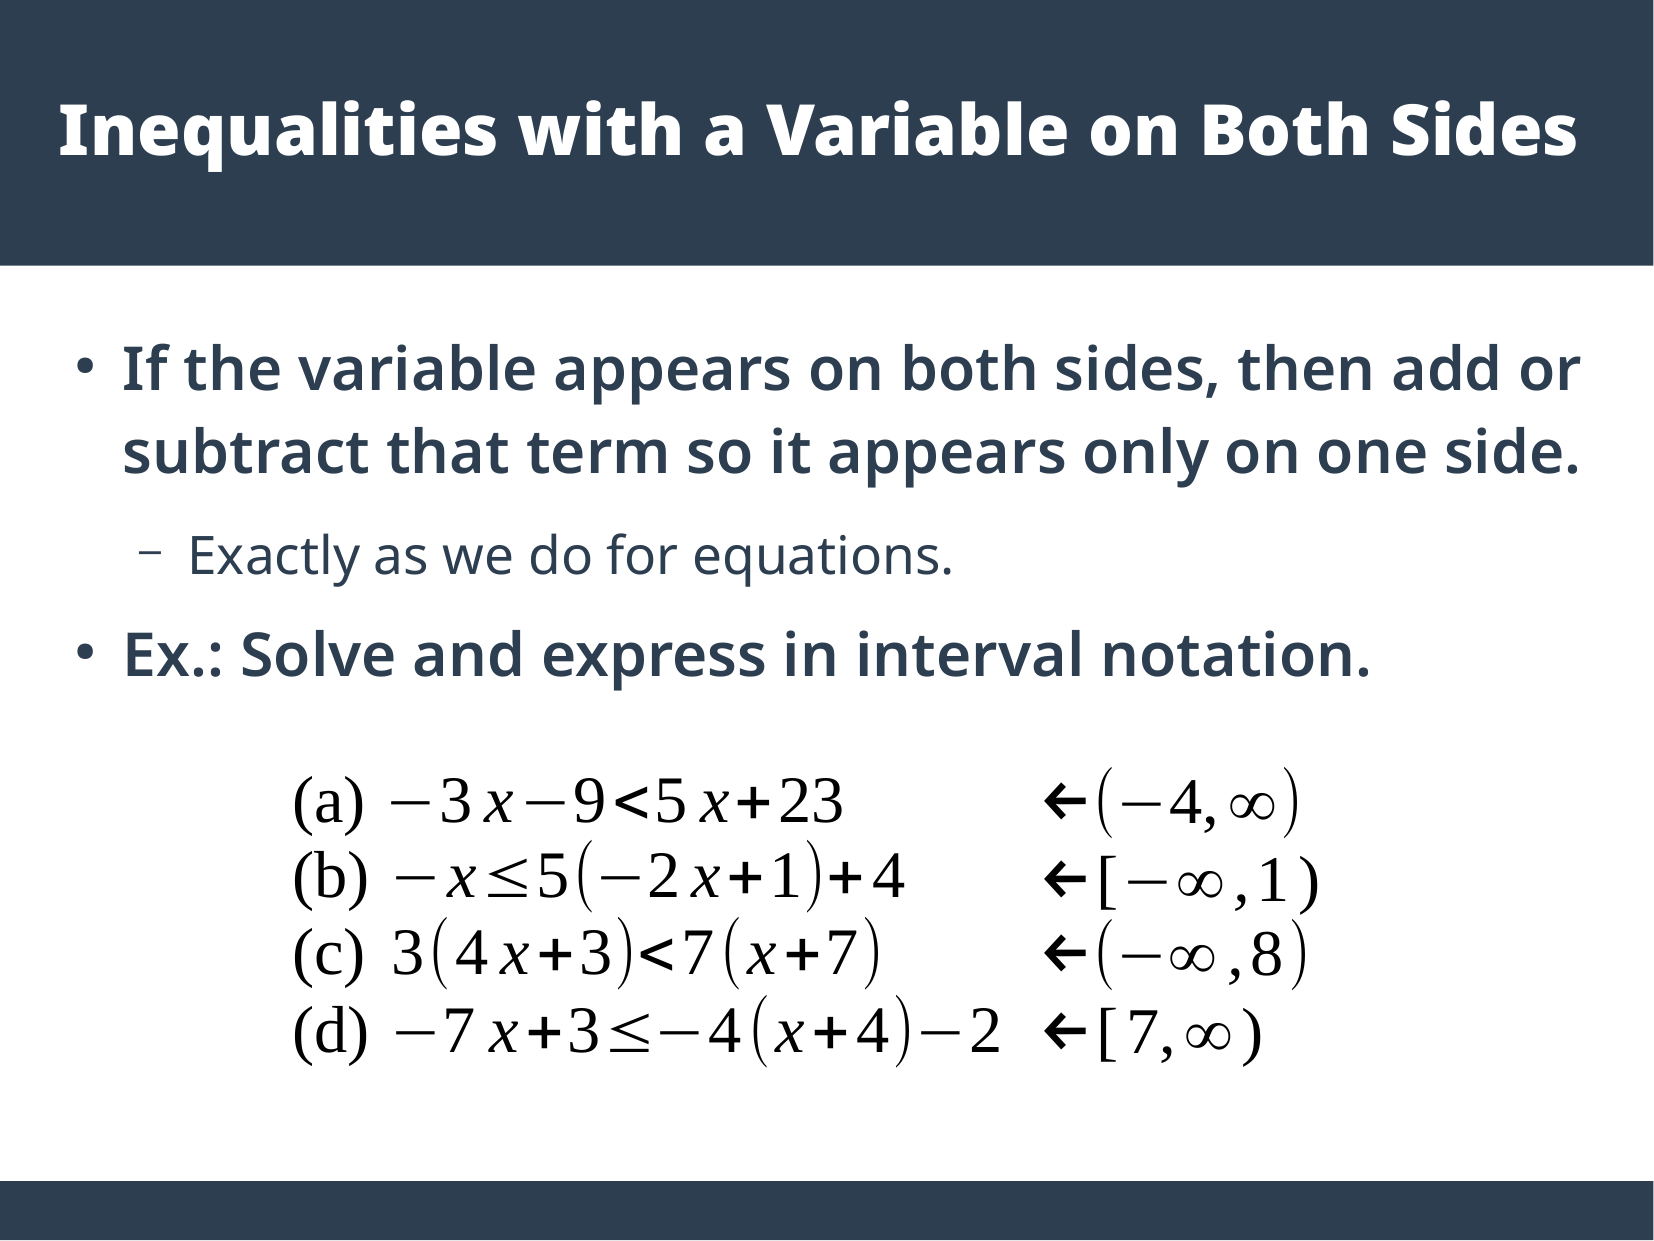

# Inequalities with a Variable on Both Sides
If the variable appears on both sides, then add or subtract that term so it appears only on one side.
Exactly as we do for equations.
Ex.: Solve and express in interval notation.